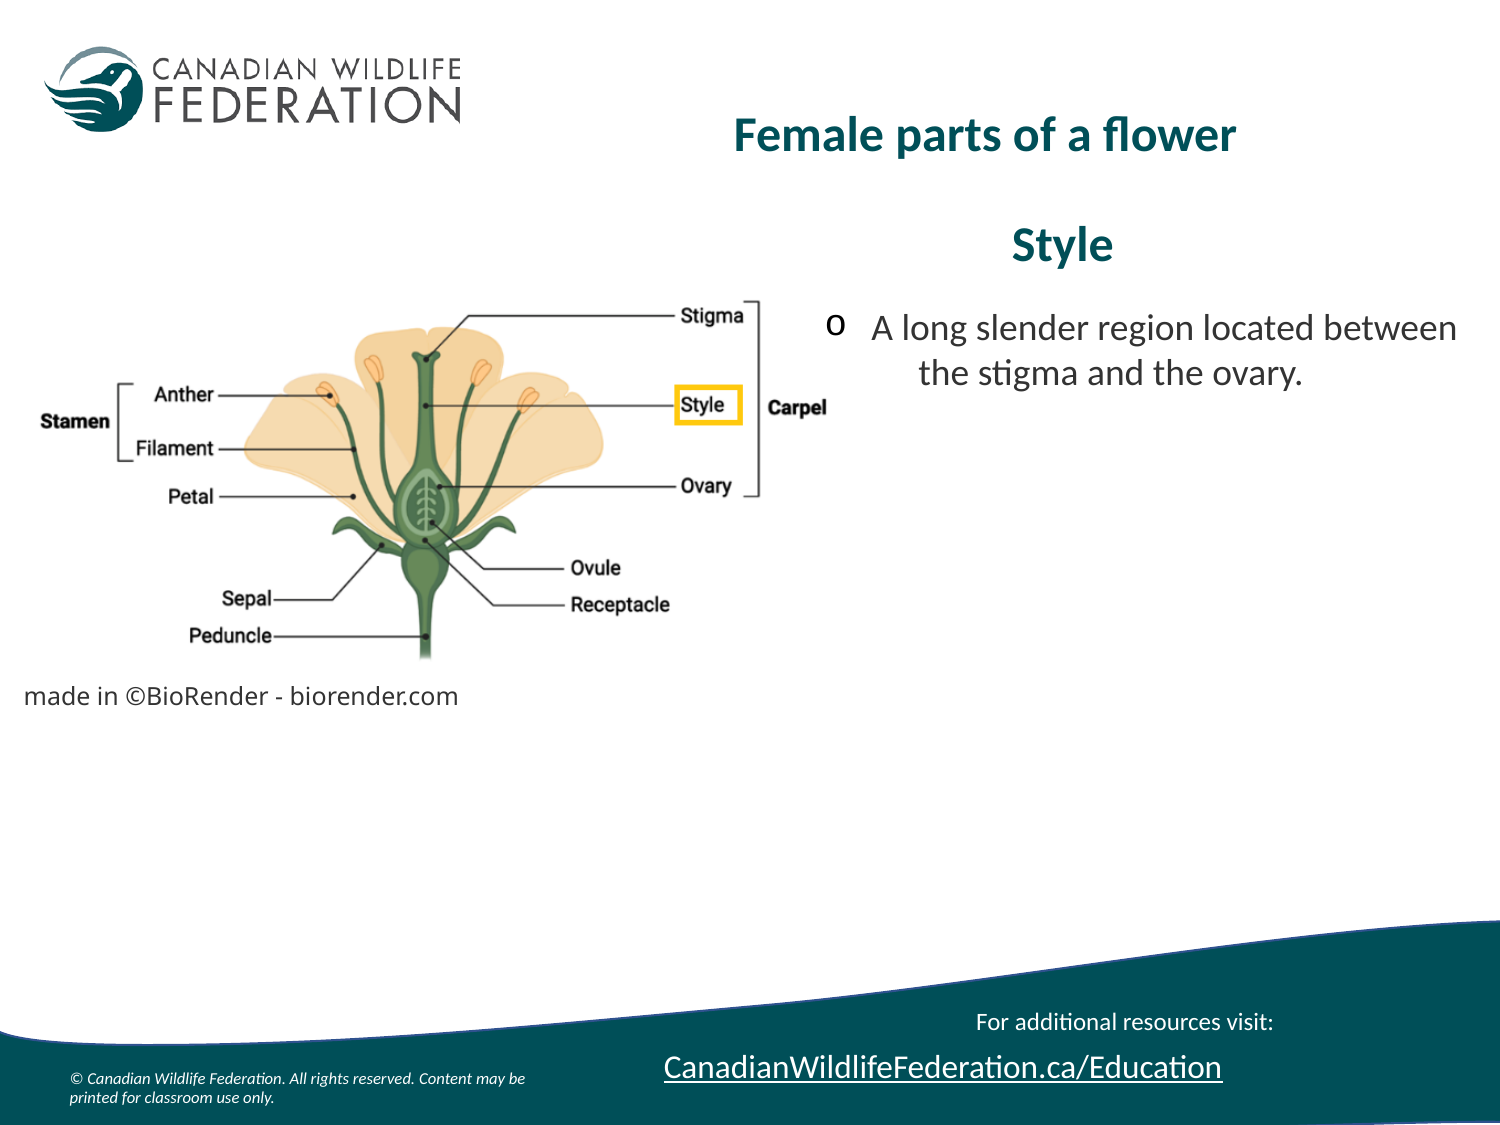

Female parts of a flower
Style
A long slender region located between the stigma and the ovary.
made in ©BioRender - biorender.com
For additional resources visit:
CanadianWildlifeFederation.ca/Education
© Canadian Wildlife Federation. All rights reserved. Content may be printed for classroom use only.